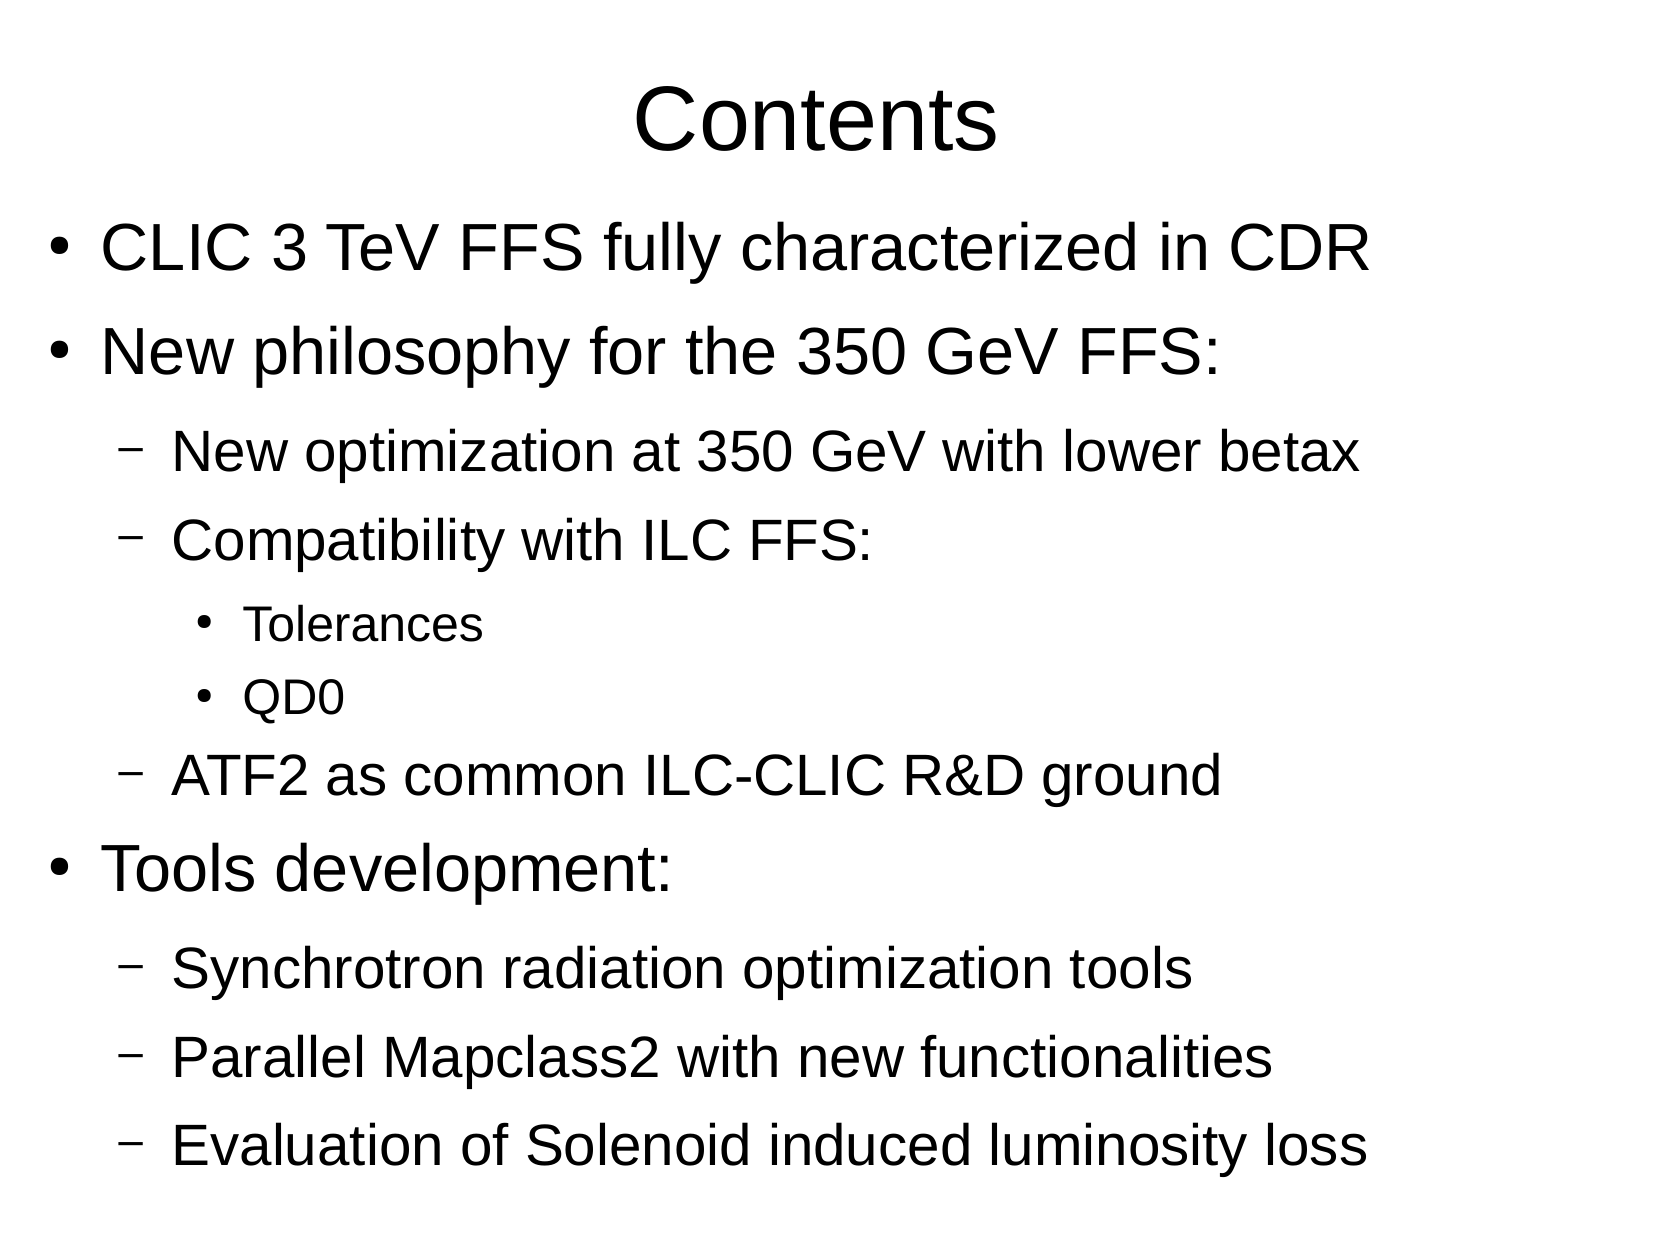

# Contents
CLIC 3 TeV FFS fully characterized in CDR
New philosophy for the 350 GeV FFS:
New optimization at 350 GeV with lower betax
Compatibility with ILC FFS:
Tolerances
QD0
ATF2 as common ILC-CLIC R&D ground
Tools development:
Synchrotron radiation optimization tools
Parallel Mapclass2 with new functionalities
Evaluation of Solenoid induced luminosity loss